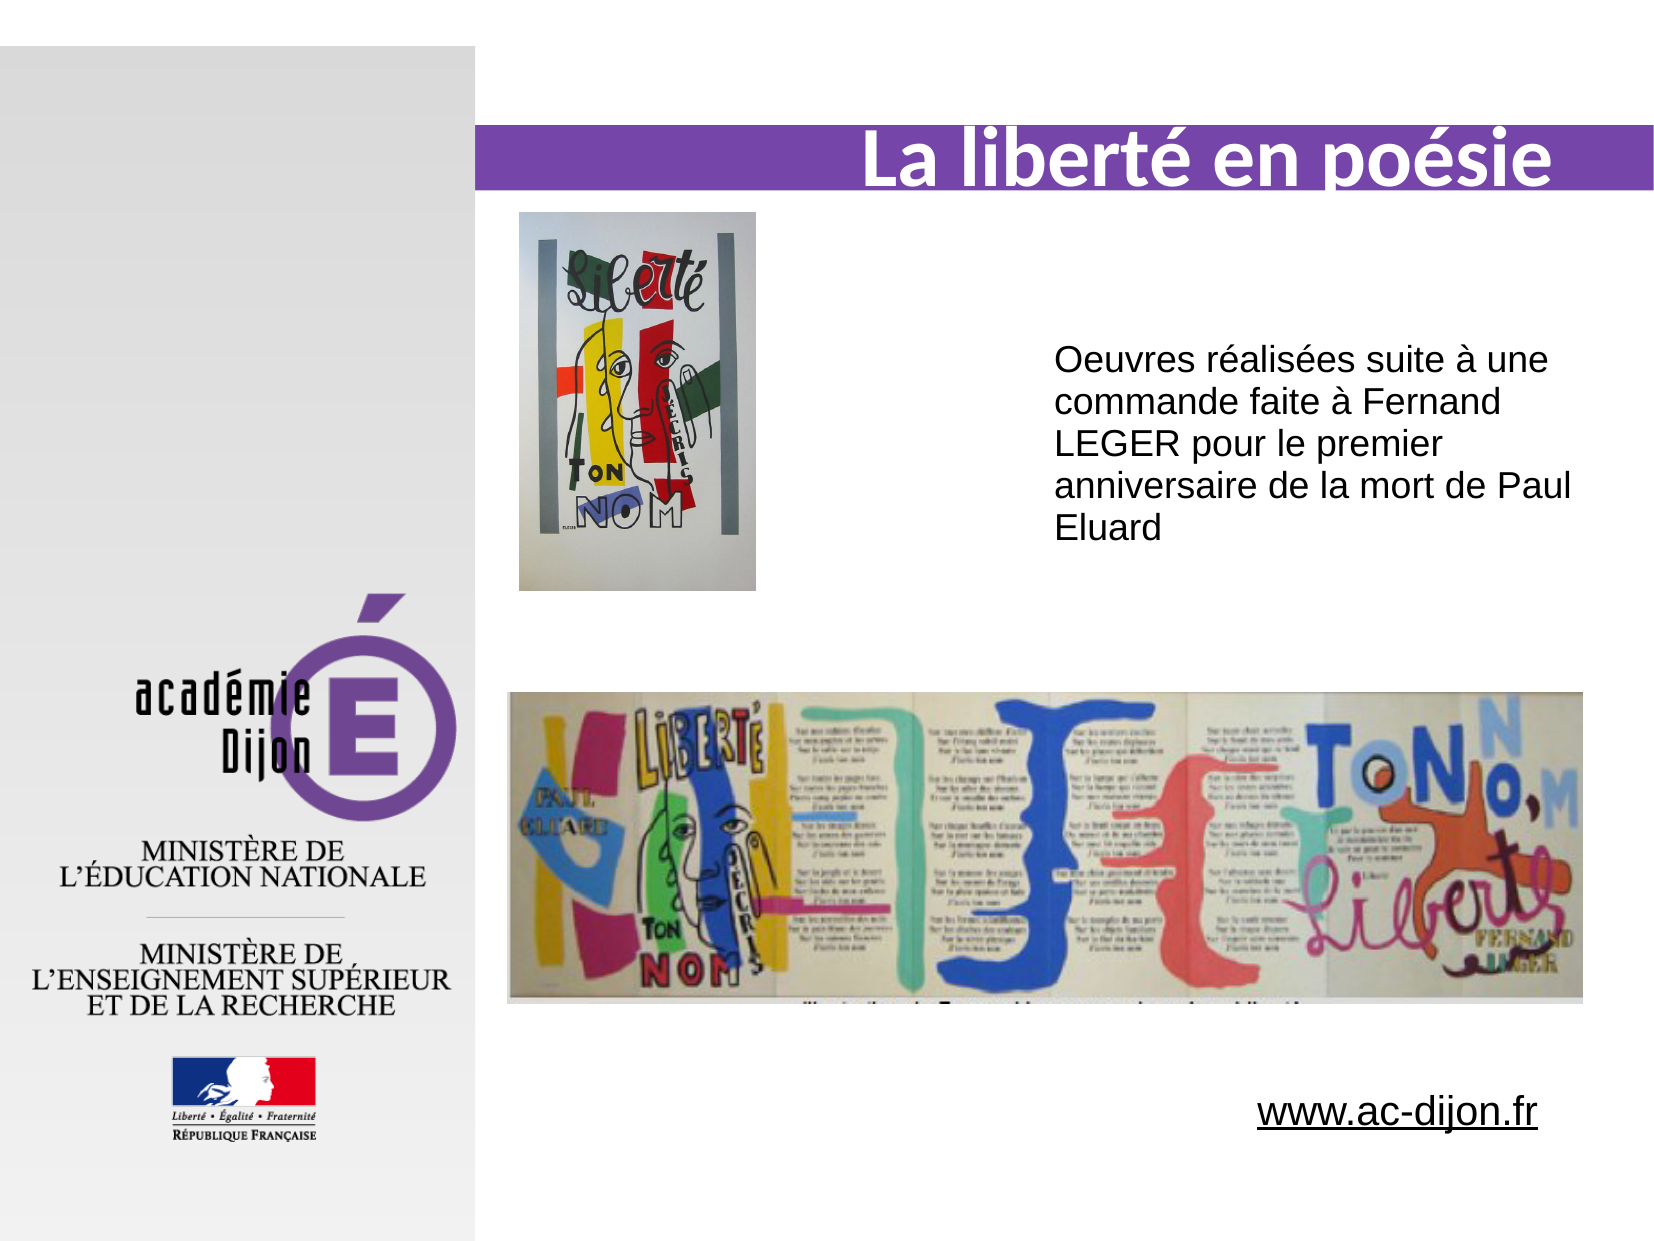

# La liberté en poésie
Oeuvres réalisées suite à une commande faite à Fernand LEGER pour le premier anniversaire de la mort de Paul Eluard